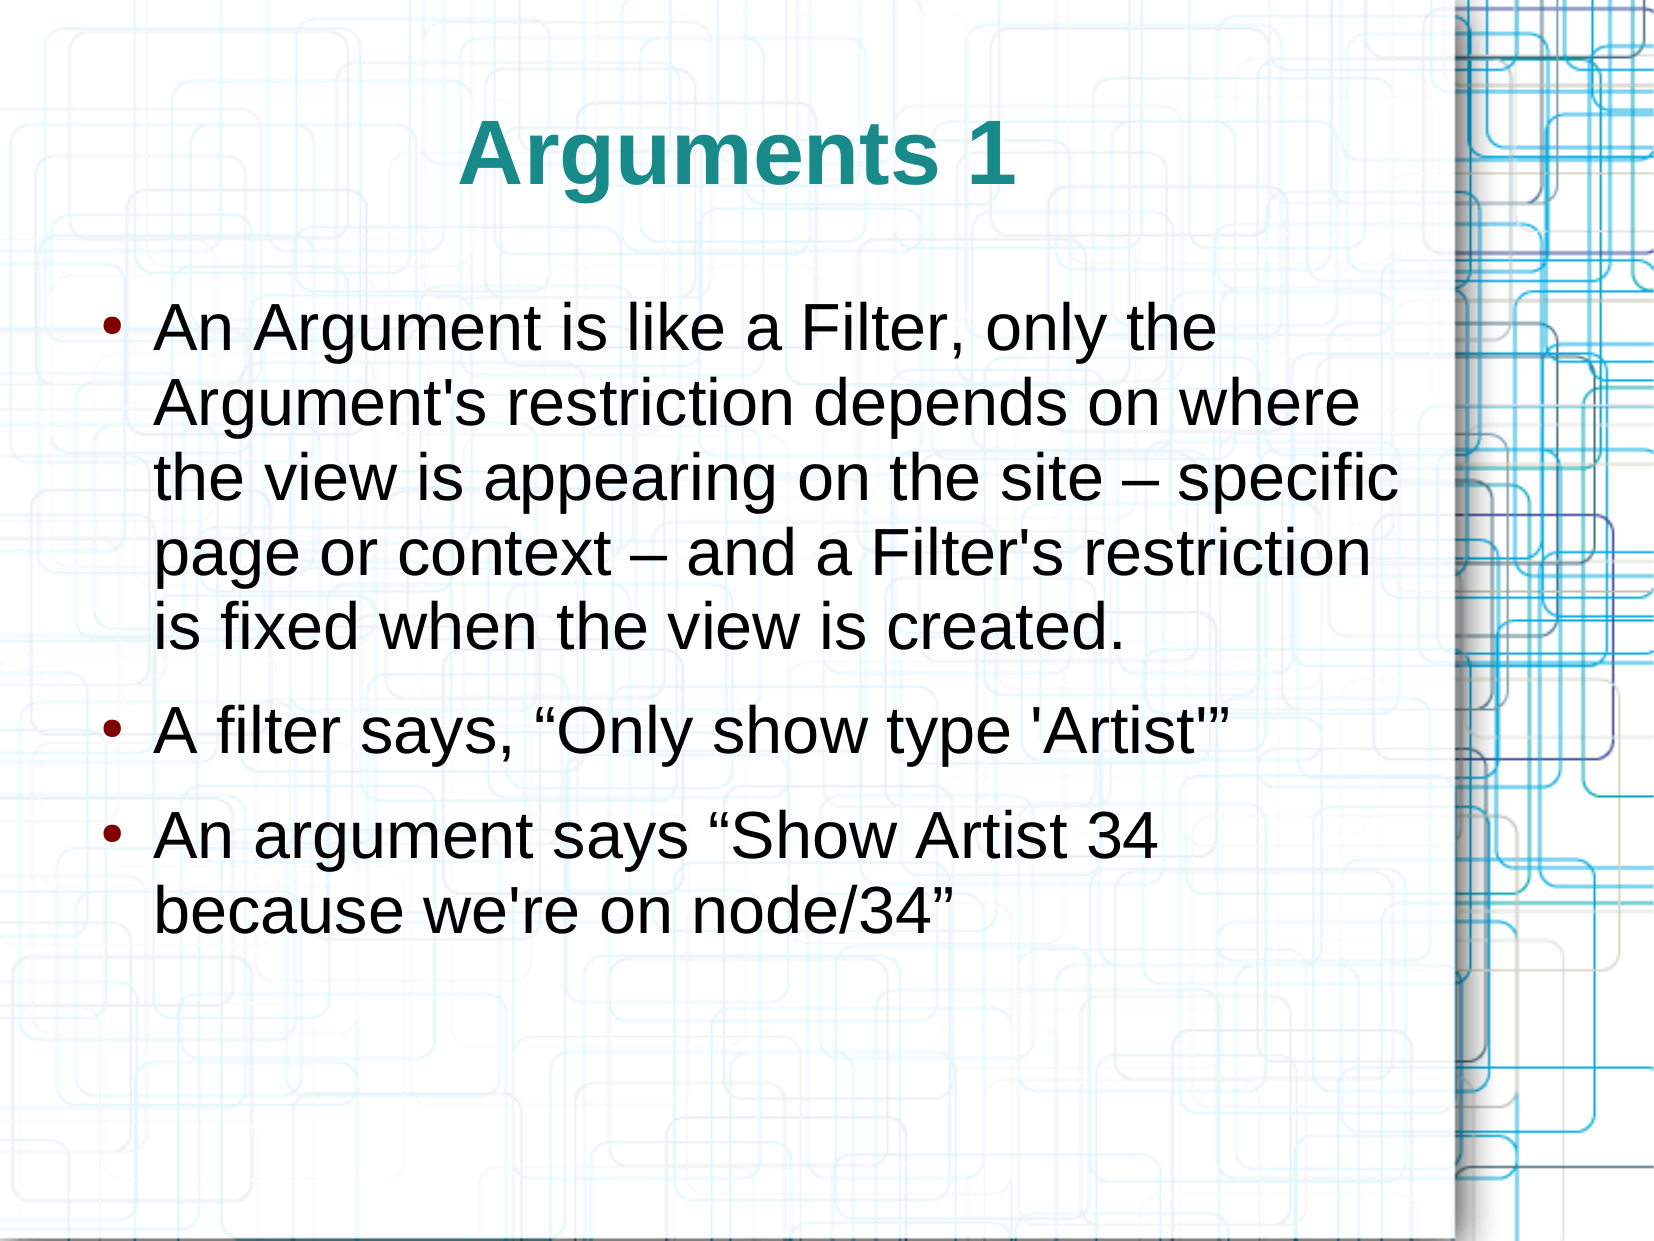

# Arguments 1
An Argument is like a Filter, only the Argument's restriction depends on where the view is appearing on the site – specific page or context – and a Filter's restriction is fixed when the view is created.
A filter says, “Only show type 'Artist'”
An argument says “Show Artist 34 because we're on node/34”